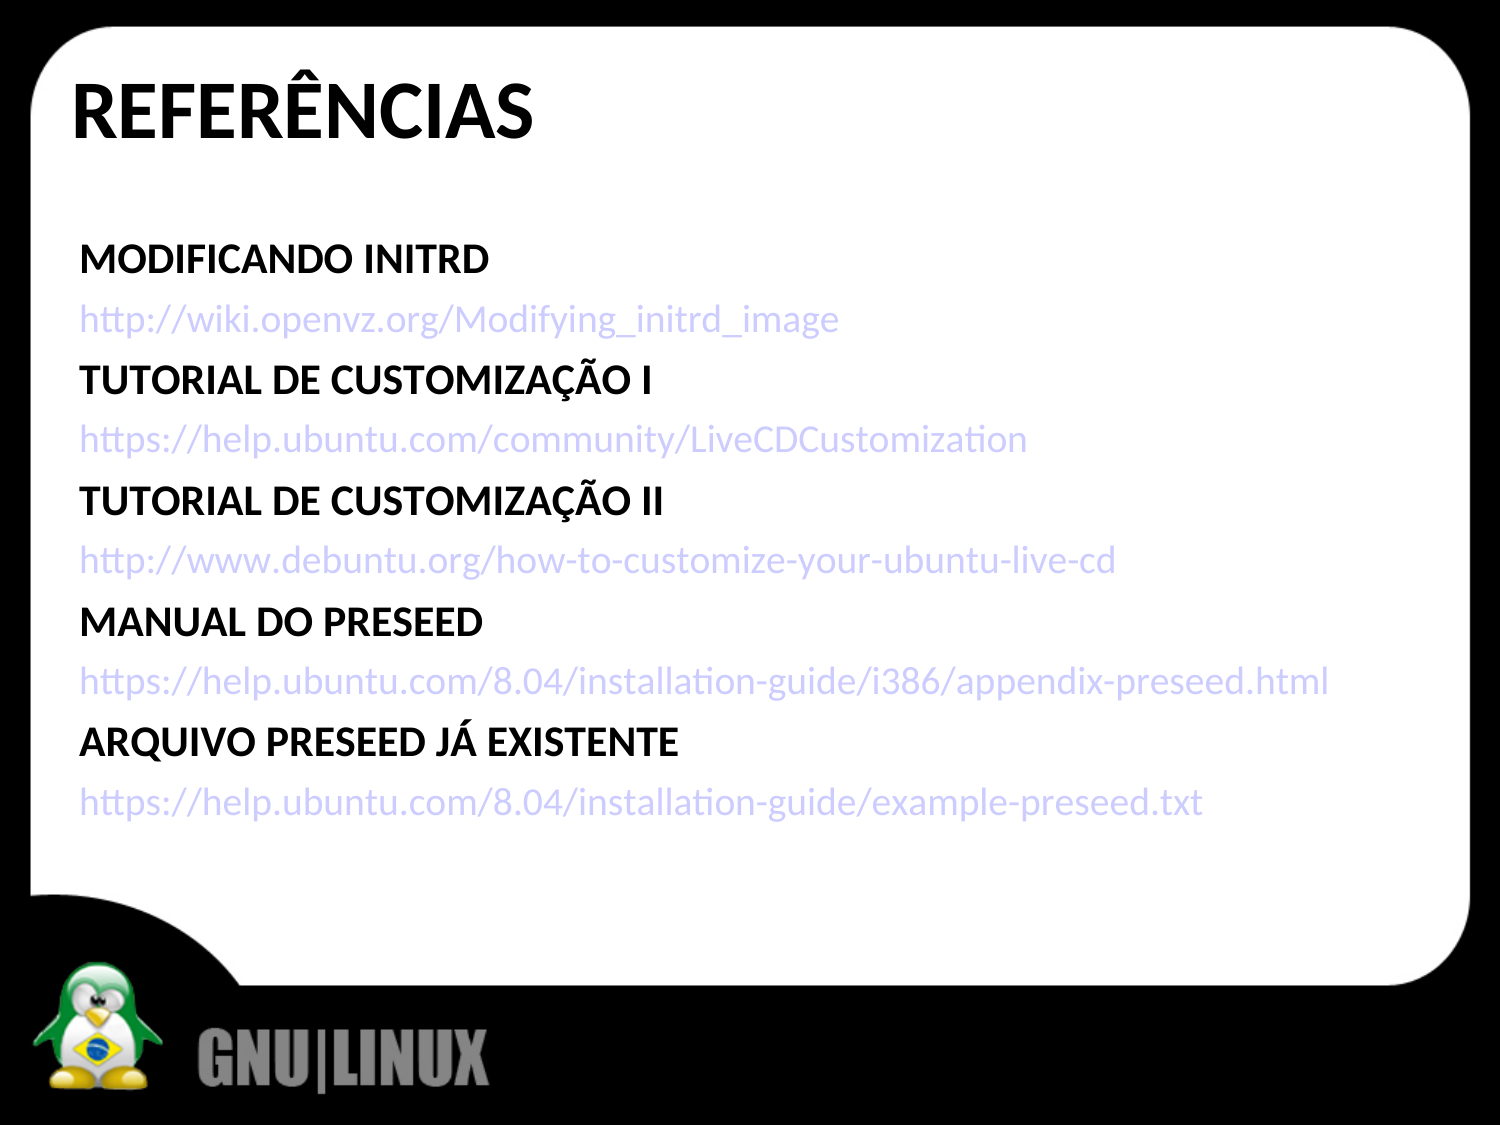

REFERÊNCIAS
MODIFICANDO INITRD
http://wiki.openvz.org/Modifying_initrd_image
TUTORIAL DE CUSTOMIZAÇÃO I
https://help.ubuntu.com/community/LiveCDCustomization
TUTORIAL DE CUSTOMIZAÇÃO II
http://www.debuntu.org/how-to-customize-your-ubuntu-live-cd
MANUAL DO PRESEED
https://help.ubuntu.com/8.04/installation-guide/i386/appendix-preseed.html
ARQUIVO PRESEED JÁ EXISTENTE
https://help.ubuntu.com/8.04/installation-guide/example-preseed.txt